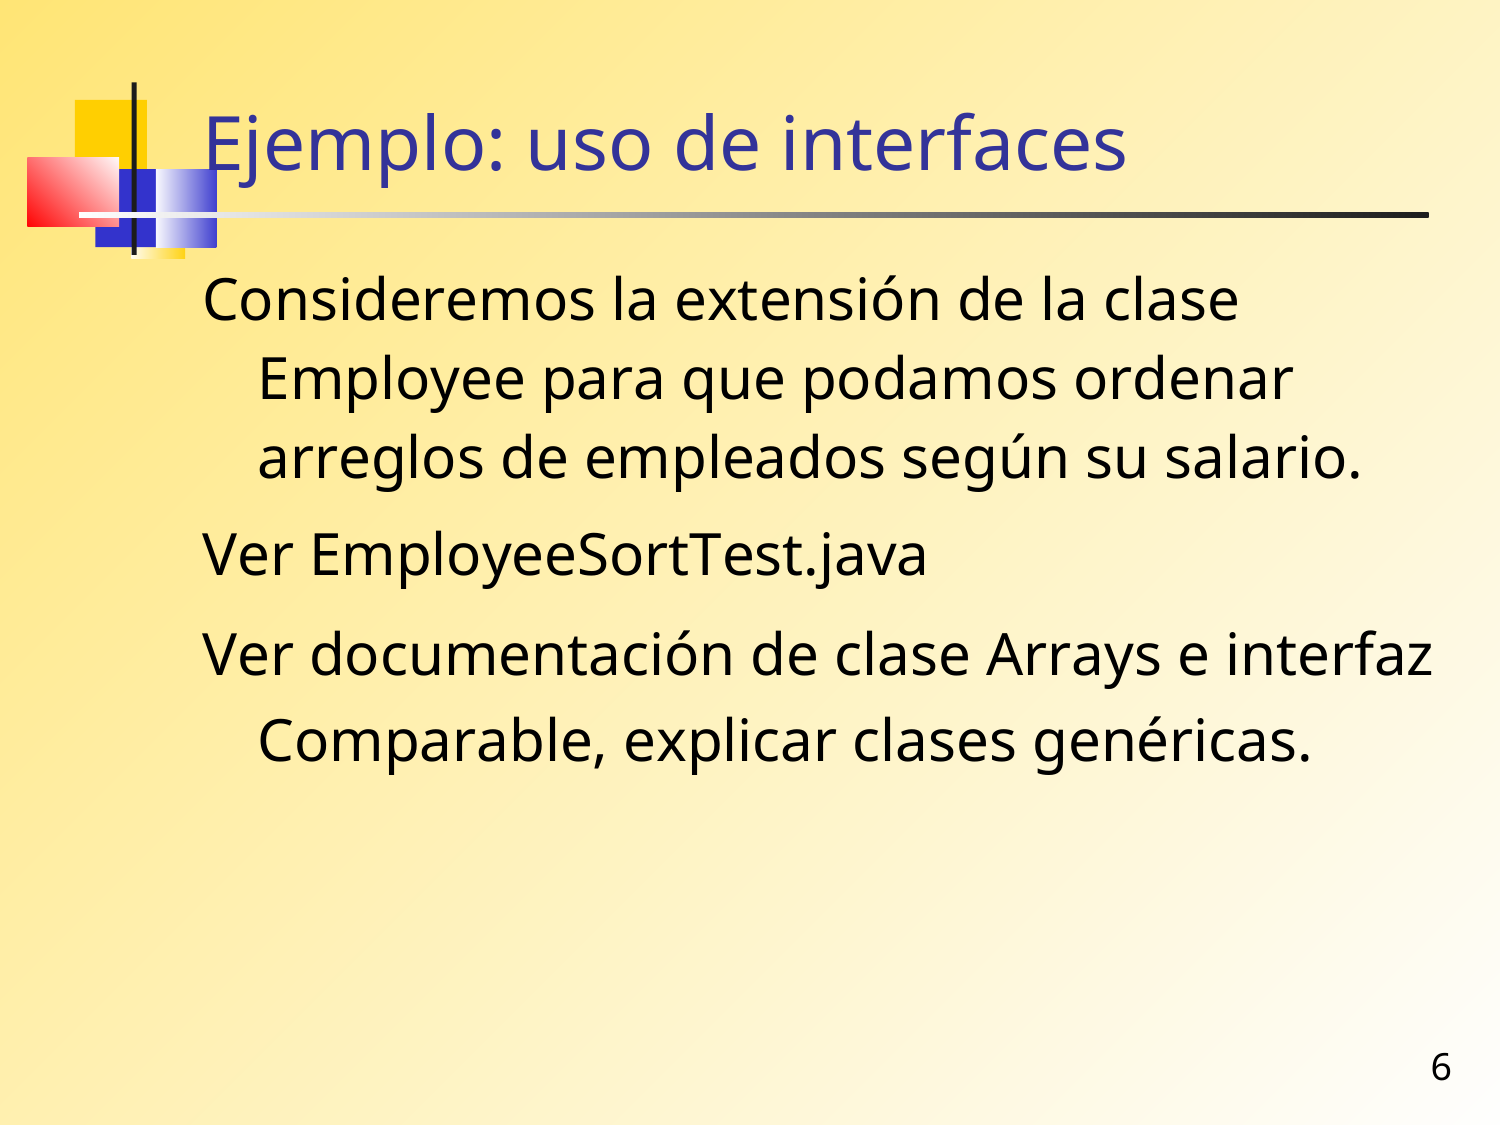

# Ejemplo: uso de interfaces
Consideremos la extensión de la clase Employee para que podamos ordenar arreglos de empleados según su salario.
Ver EmployeeSortTest.java
Ver documentación de clase Arrays e interfaz Comparable, explicar clases genéricas.
6